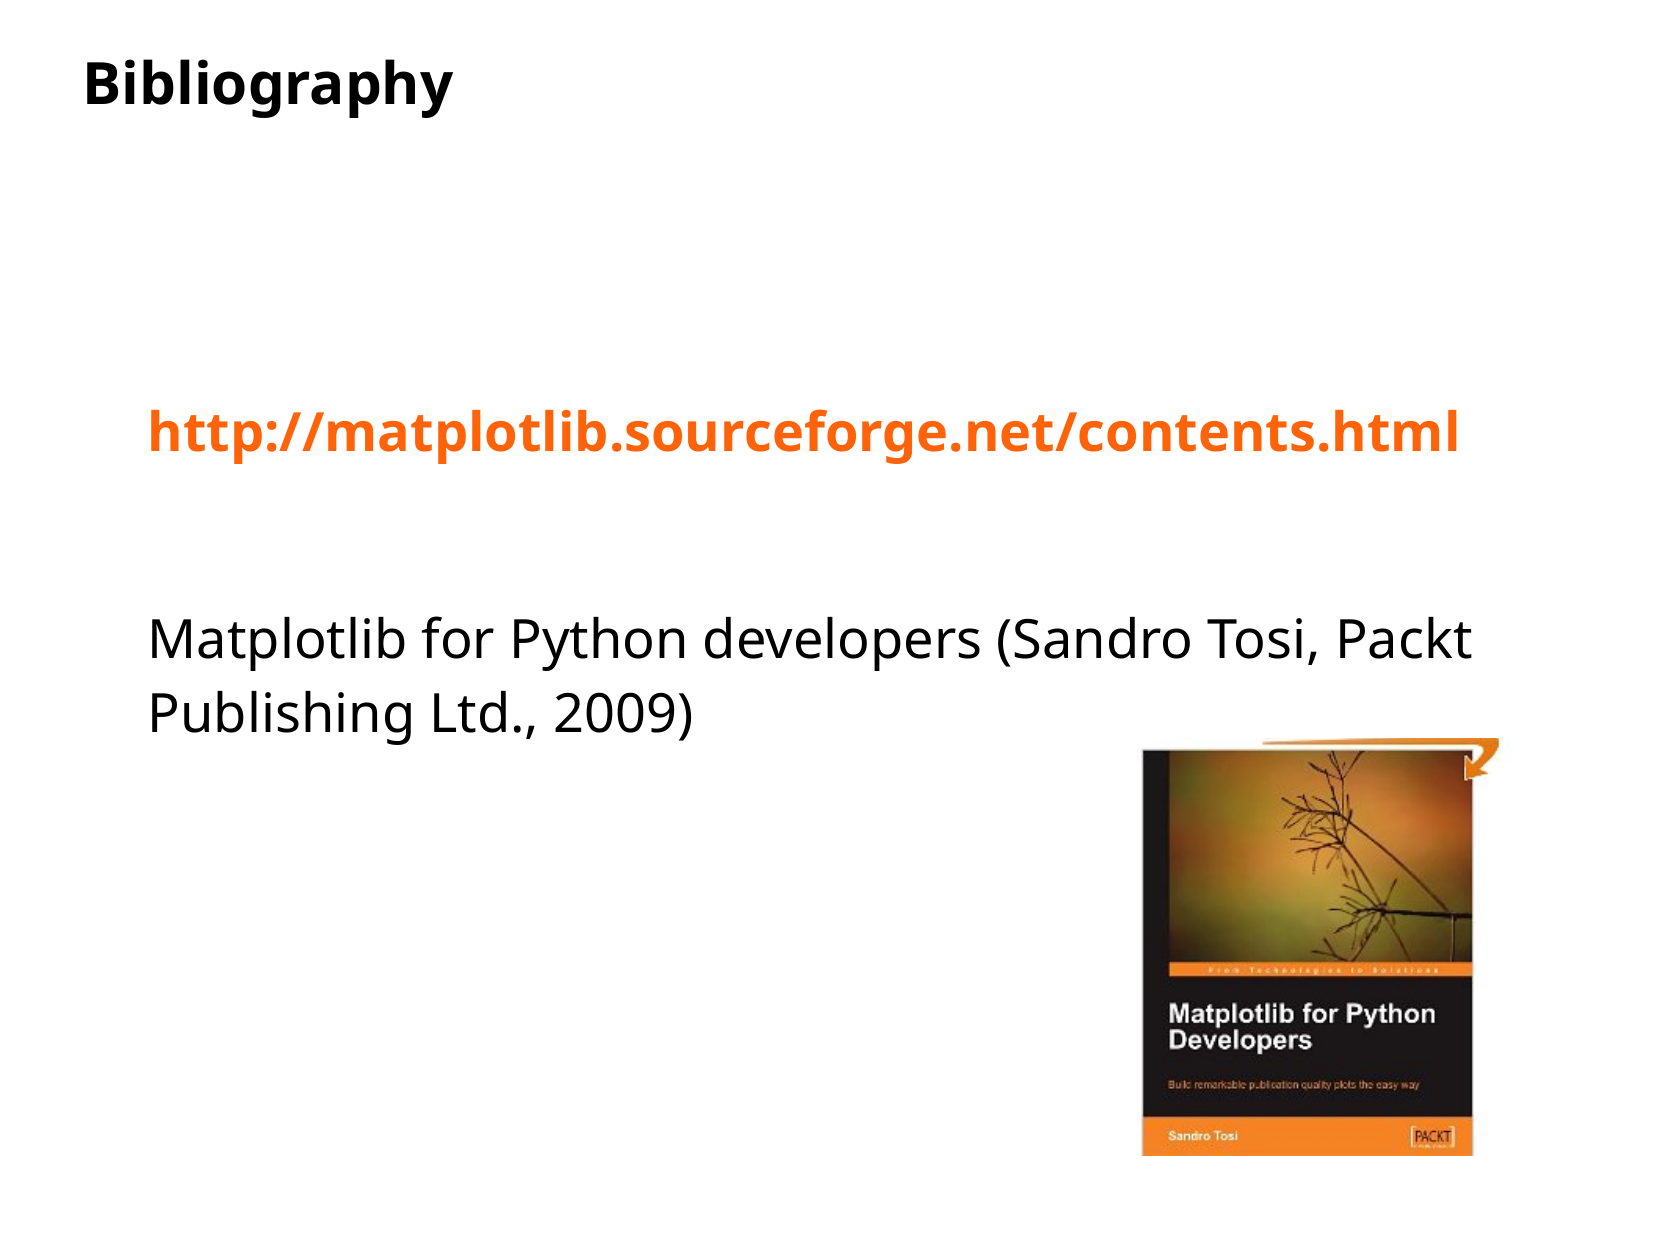

# Bibliography
http://matplotlib.sourceforge.net/contents.html
Matplotlib for Python developers (Sandro Tosi, Packt Publishing Ltd., 2009)